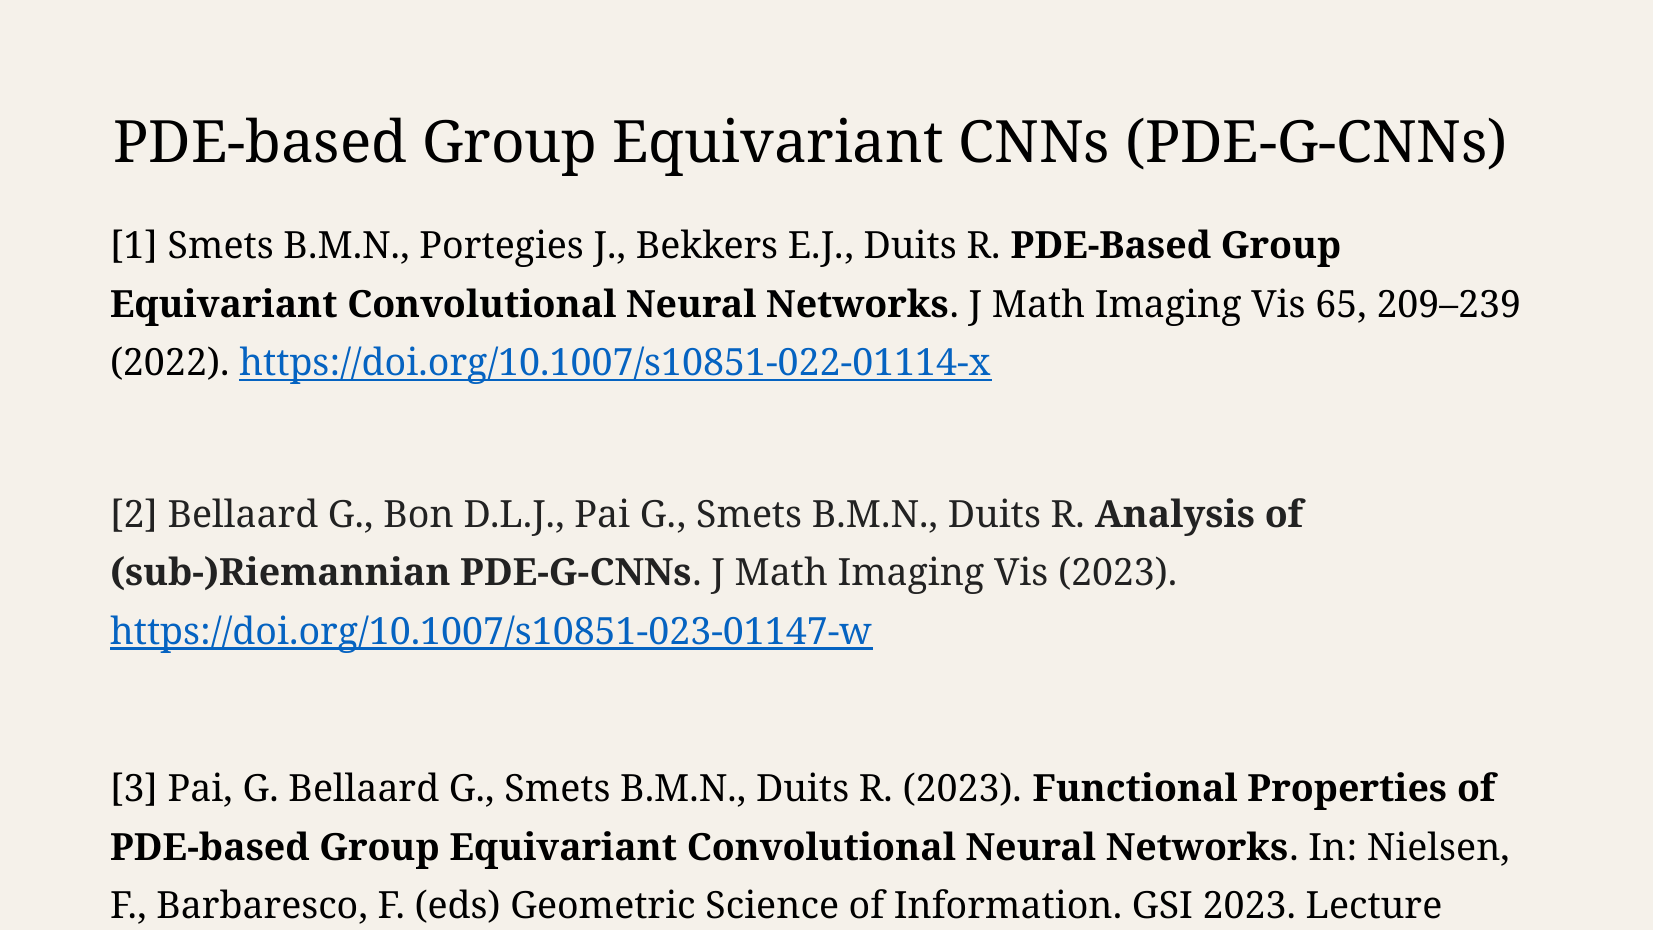

# PDE-based Group Equivariant CNNs (PDE-G-CNNs)
[1] Smets B.M.N., Portegies J., Bekkers E.J., Duits R. PDE-Based Group Equivariant Convolutional Neural Networks. J Math Imaging Vis 65, 209–239 (2022). https://doi.org/10.1007/s10851-022-01114-x
[2] Bellaard G., Bon D.L.J., Pai G., Smets B.M.N., Duits R. Analysis of (sub-)Riemannian PDE-G-CNNs. J Math Imaging Vis (2023). https://doi.org/10.1007/s10851-023-01147-w
[3] Pai, G. Bellaard G., Smets B.M.N., Duits R. (2023). Functional Properties of PDE-based Group Equivariant Convolutional Neural Networks. In: Nielsen, F., Barbaresco, F. (eds) Geometric Science of Information. GSI 2023. Lecture Notes in Computer Science, vol 14071. Springer, Cham. https://doi.org/10.1007/978-3-031-38271-0_7